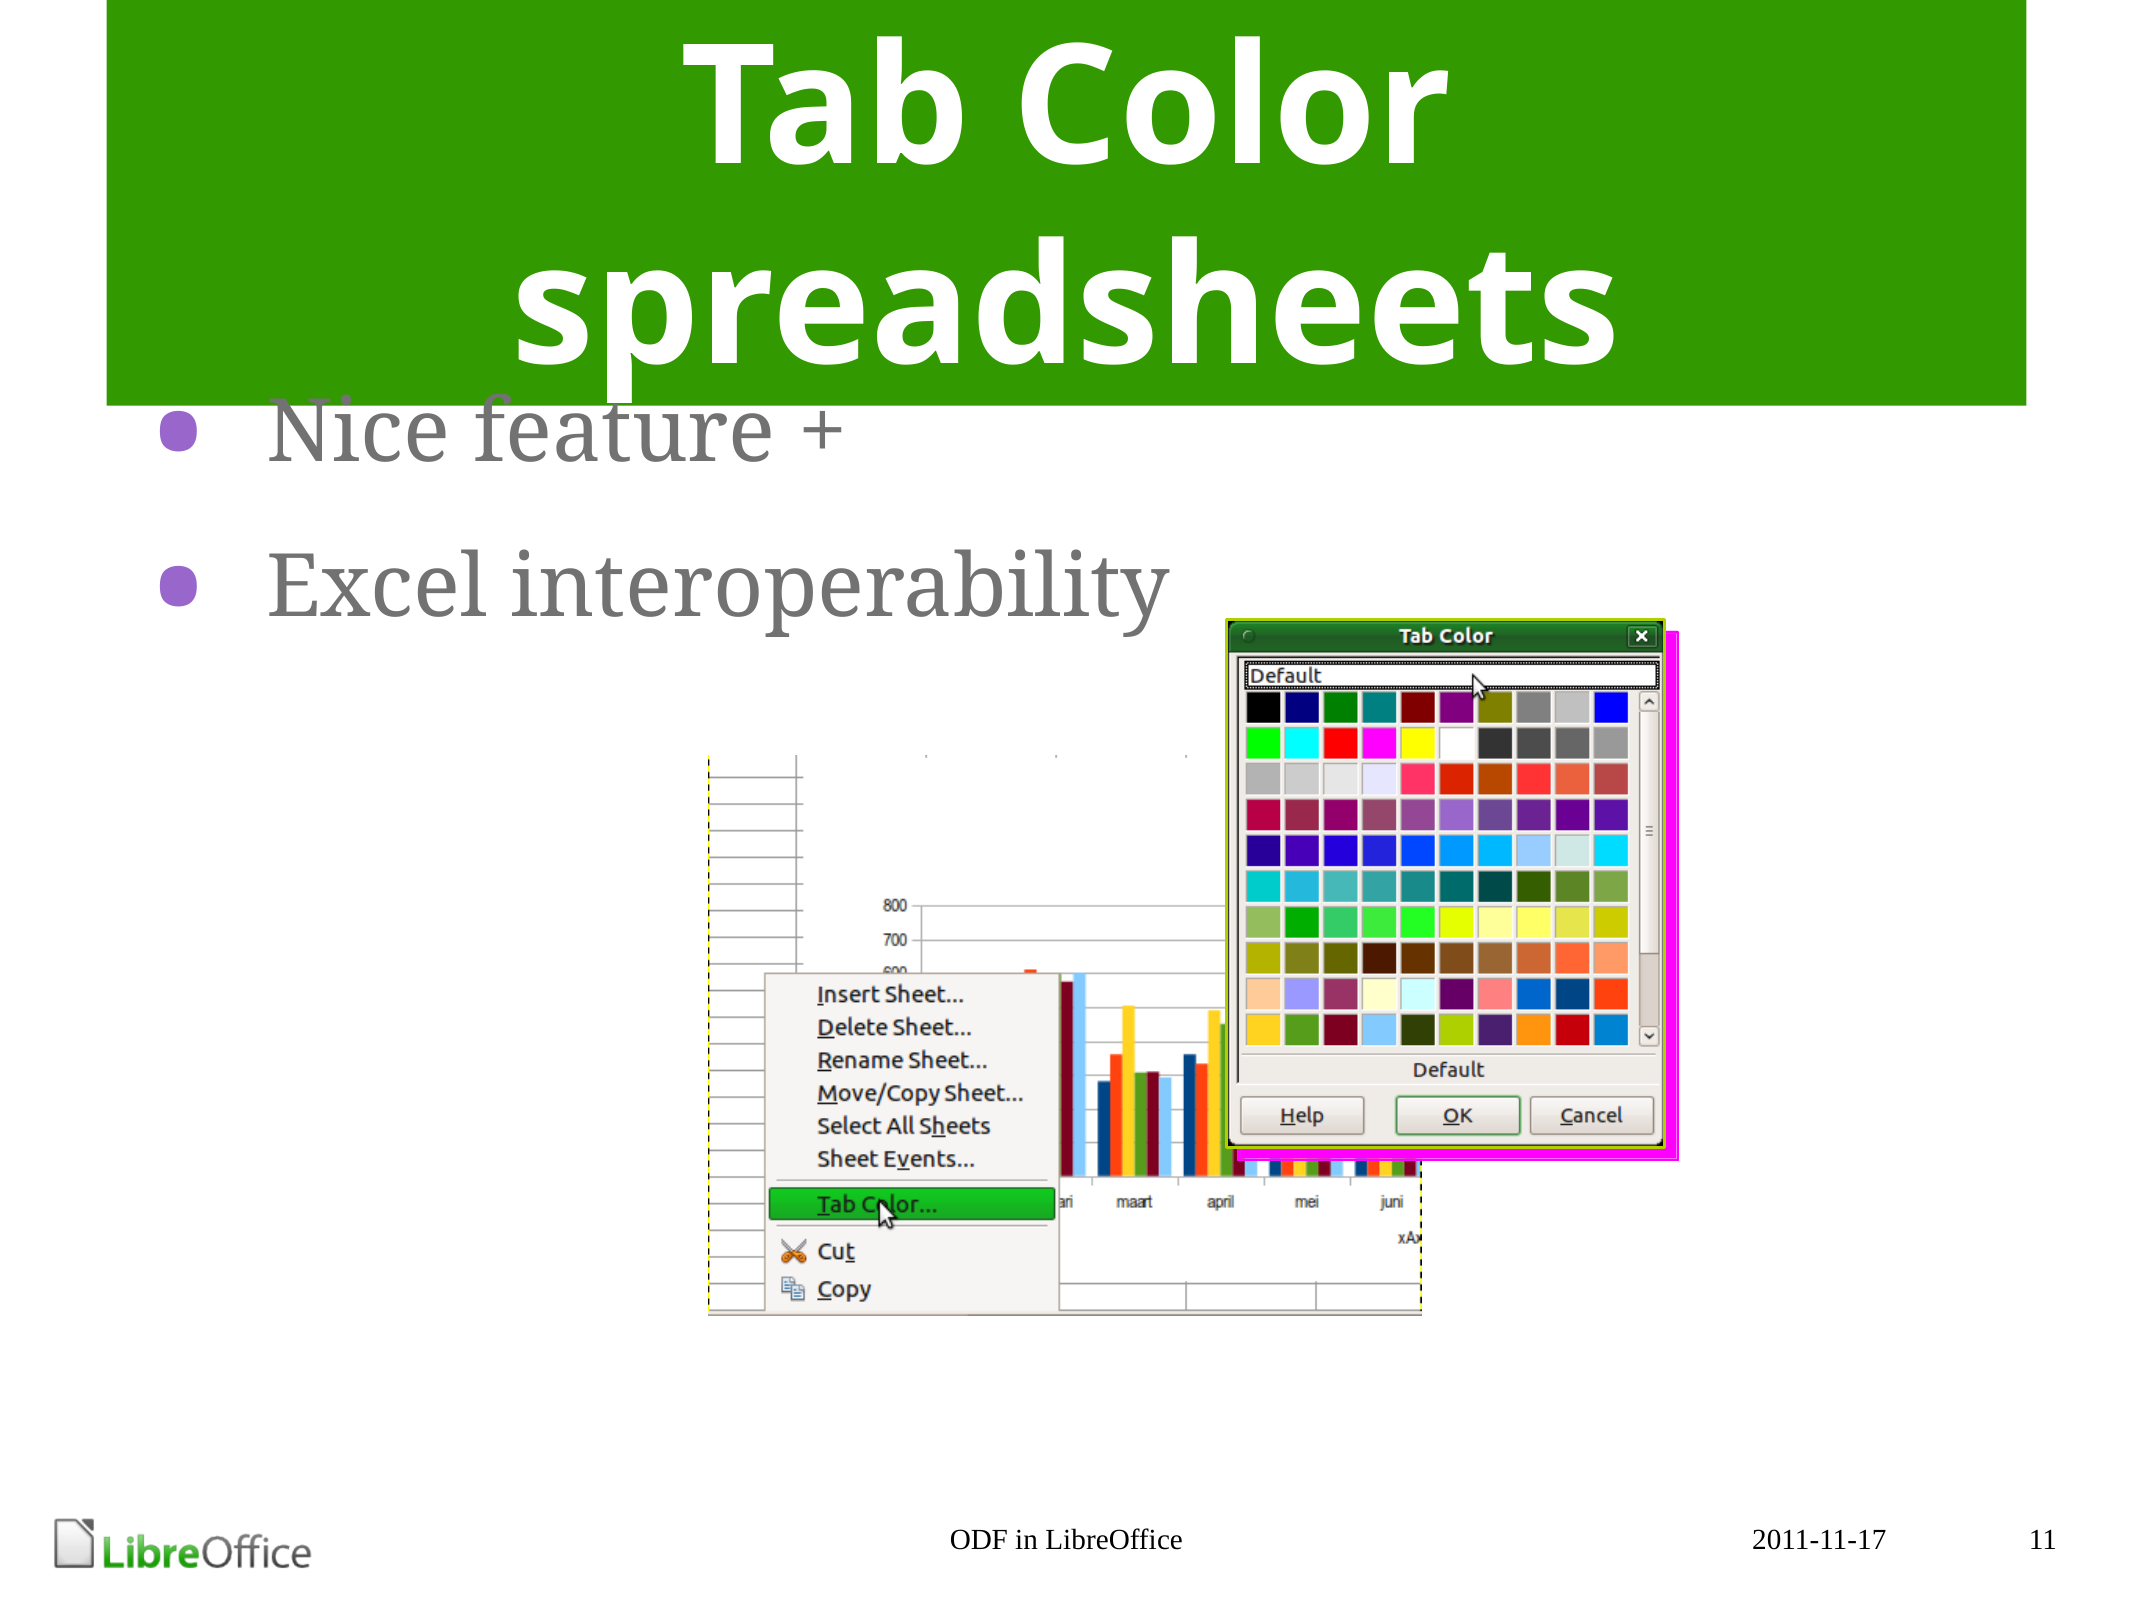

# Tab Color spreadsheets
Nice feature +
Excel interoperability